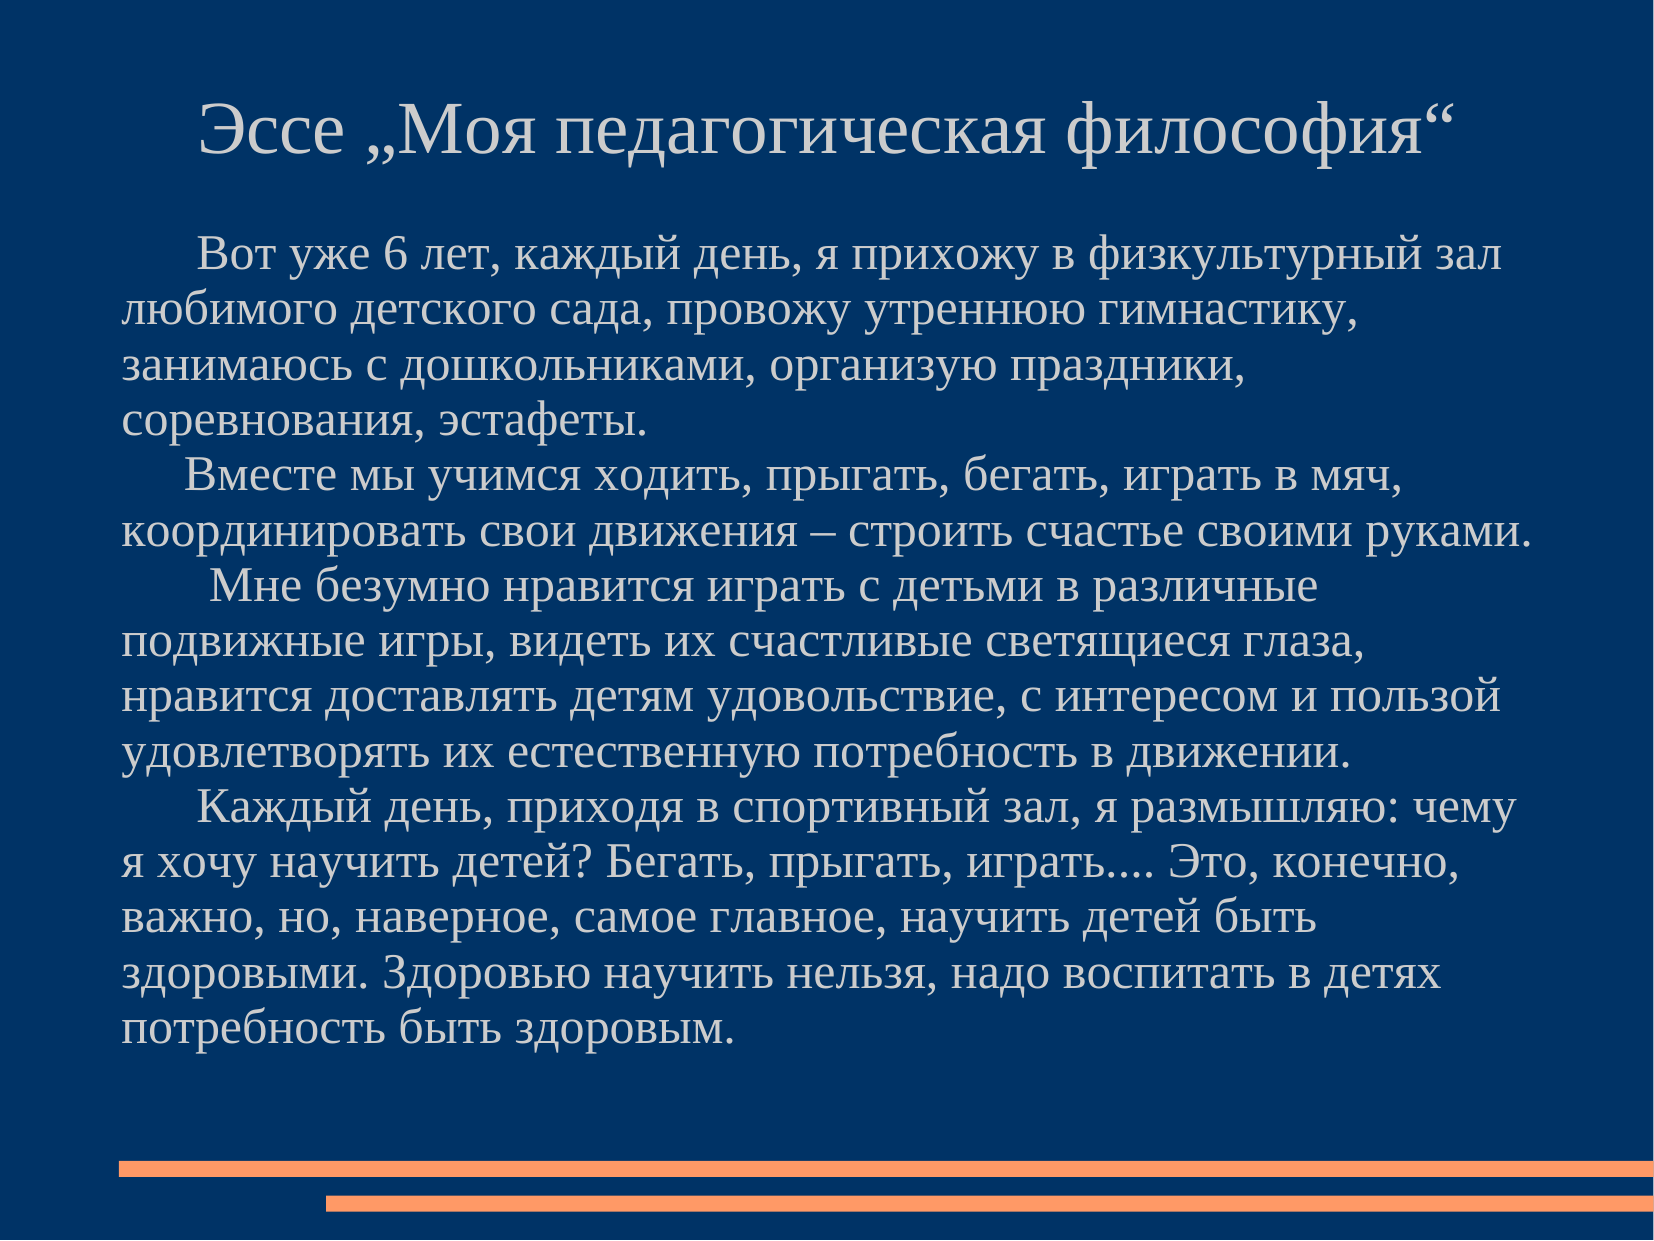

# Эссе „Моя педагогическая философия“
 Вот уже 6 лет, каждый день, я прихожу в физкультурный зал любимого детского сада, провожу утреннюю гимнастику, занимаюсь с дошкольниками, организую праздники, соревнования, эстафеты.
 Вместе мы учимся ходить, прыгать, бегать, играть в мяч, координировать свои движения – строить счастье своими руками.
 Мне безумно нравится играть с детьми в различные подвижные игры, видеть их счастливые светящиеся глаза, нравится доставлять детям удовольствие, с интересом и пользой удовлетворять их естественную потребность в движении.
 Каждый день, приходя в спортивный зал, я размышляю: чему я хочу научить детей? Бегать, прыгать, играть.... Это, конечно, важно, но, наверное, самое главное, научить детей быть здоровыми. Здоровью научить нельзя, надо воспитать в детях потребность быть здоровым.